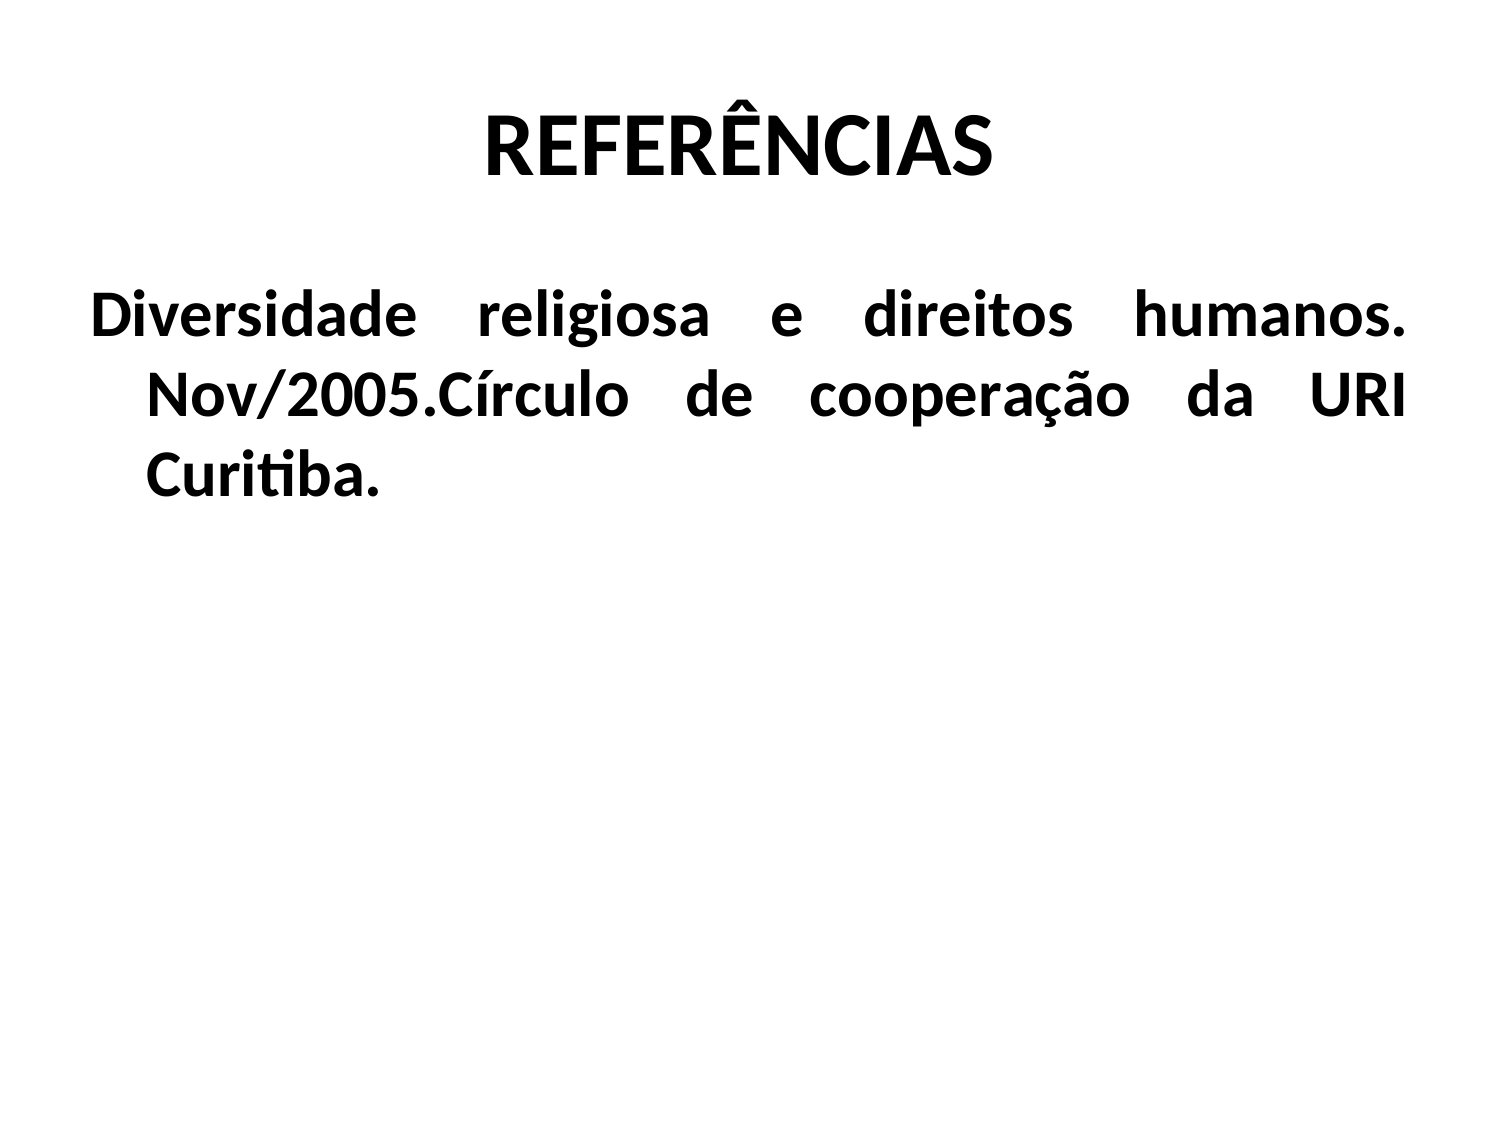

# REFERÊNCIAS
Diversidade religiosa e direitos humanos. Nov/2005.Círculo de cooperação da URI Curitiba.